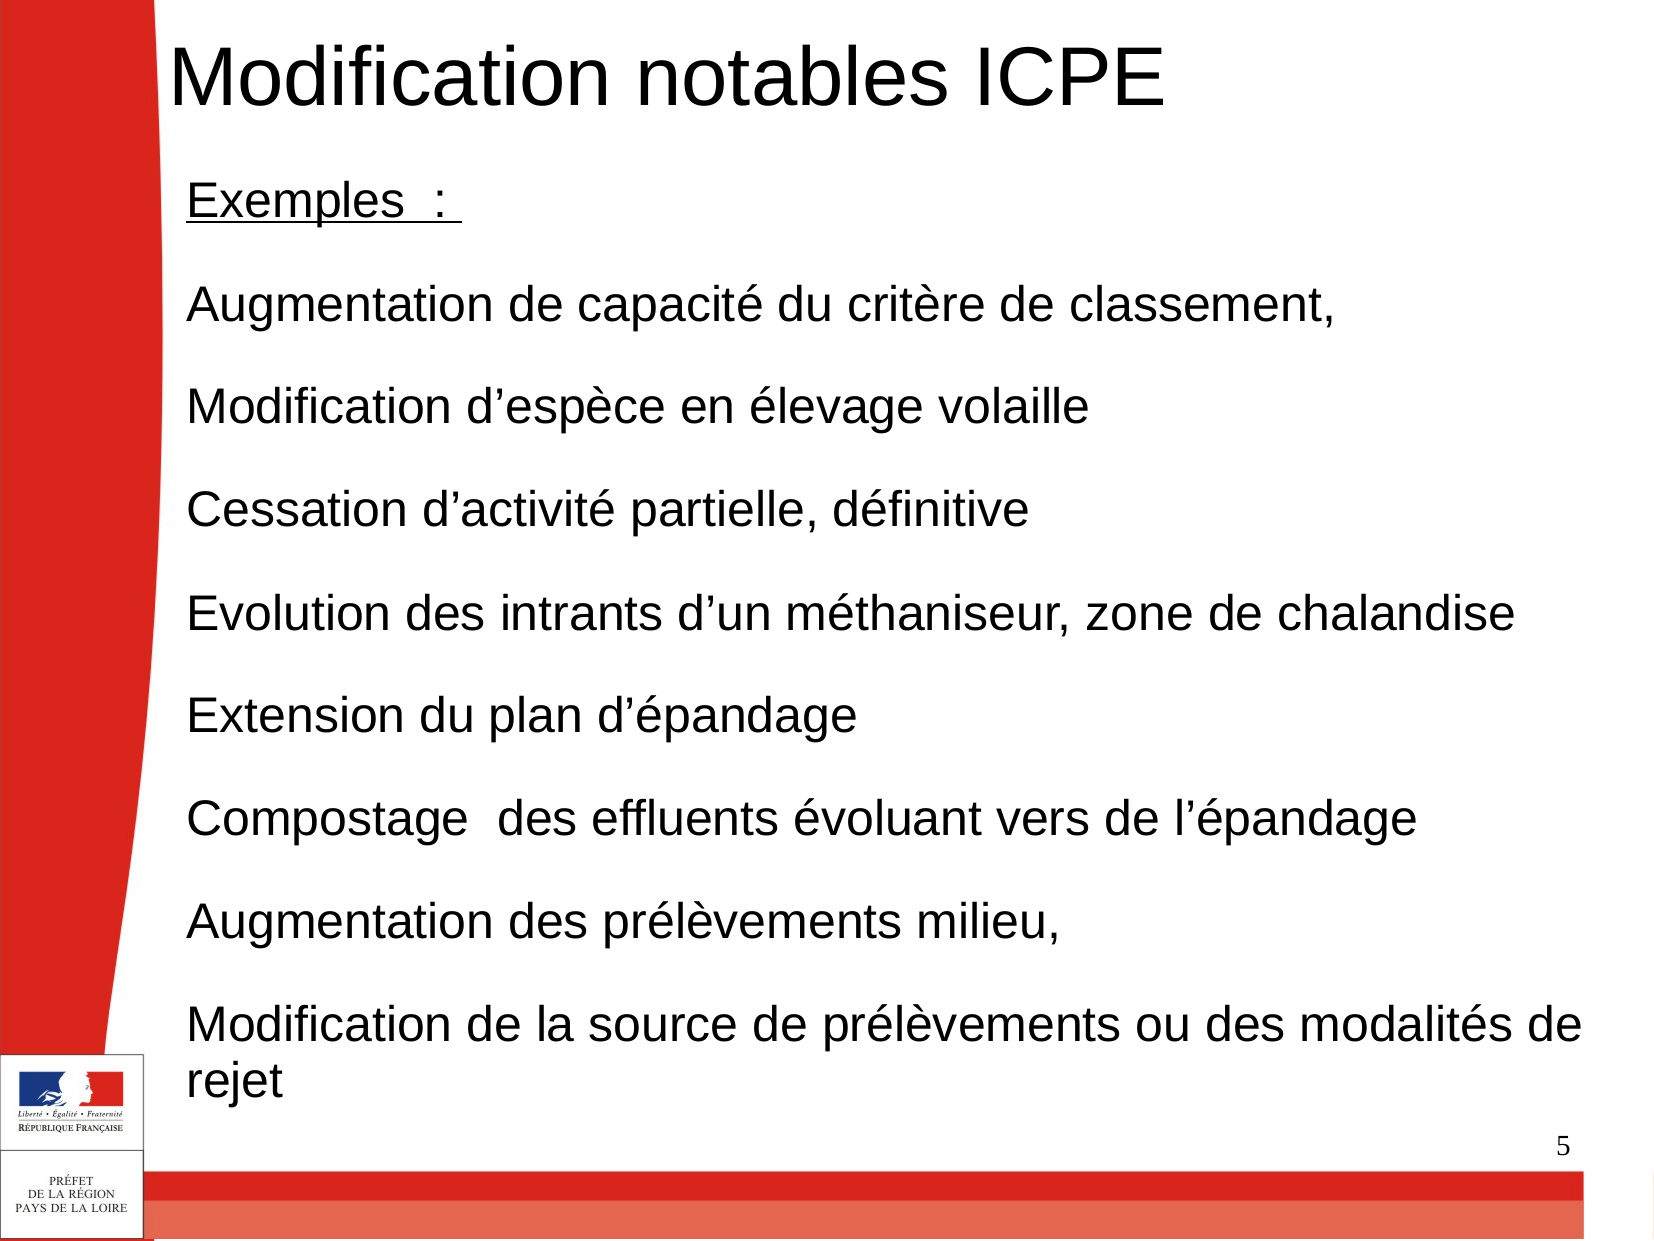

# Modification notables ICPE
Exemples  :
Augmentation de capacité du critère de classement,
Modification d’espèce en élevage volaille
Cessation d’activité partielle, définitive
Evolution des intrants d’un méthaniseur, zone de chalandise
Extension du plan d’épandage
Compostage des effluents évoluant vers de l’épandage
Augmentation des prélèvements milieu,
Modification de la source de prélèvements ou des modalités de rejet
5